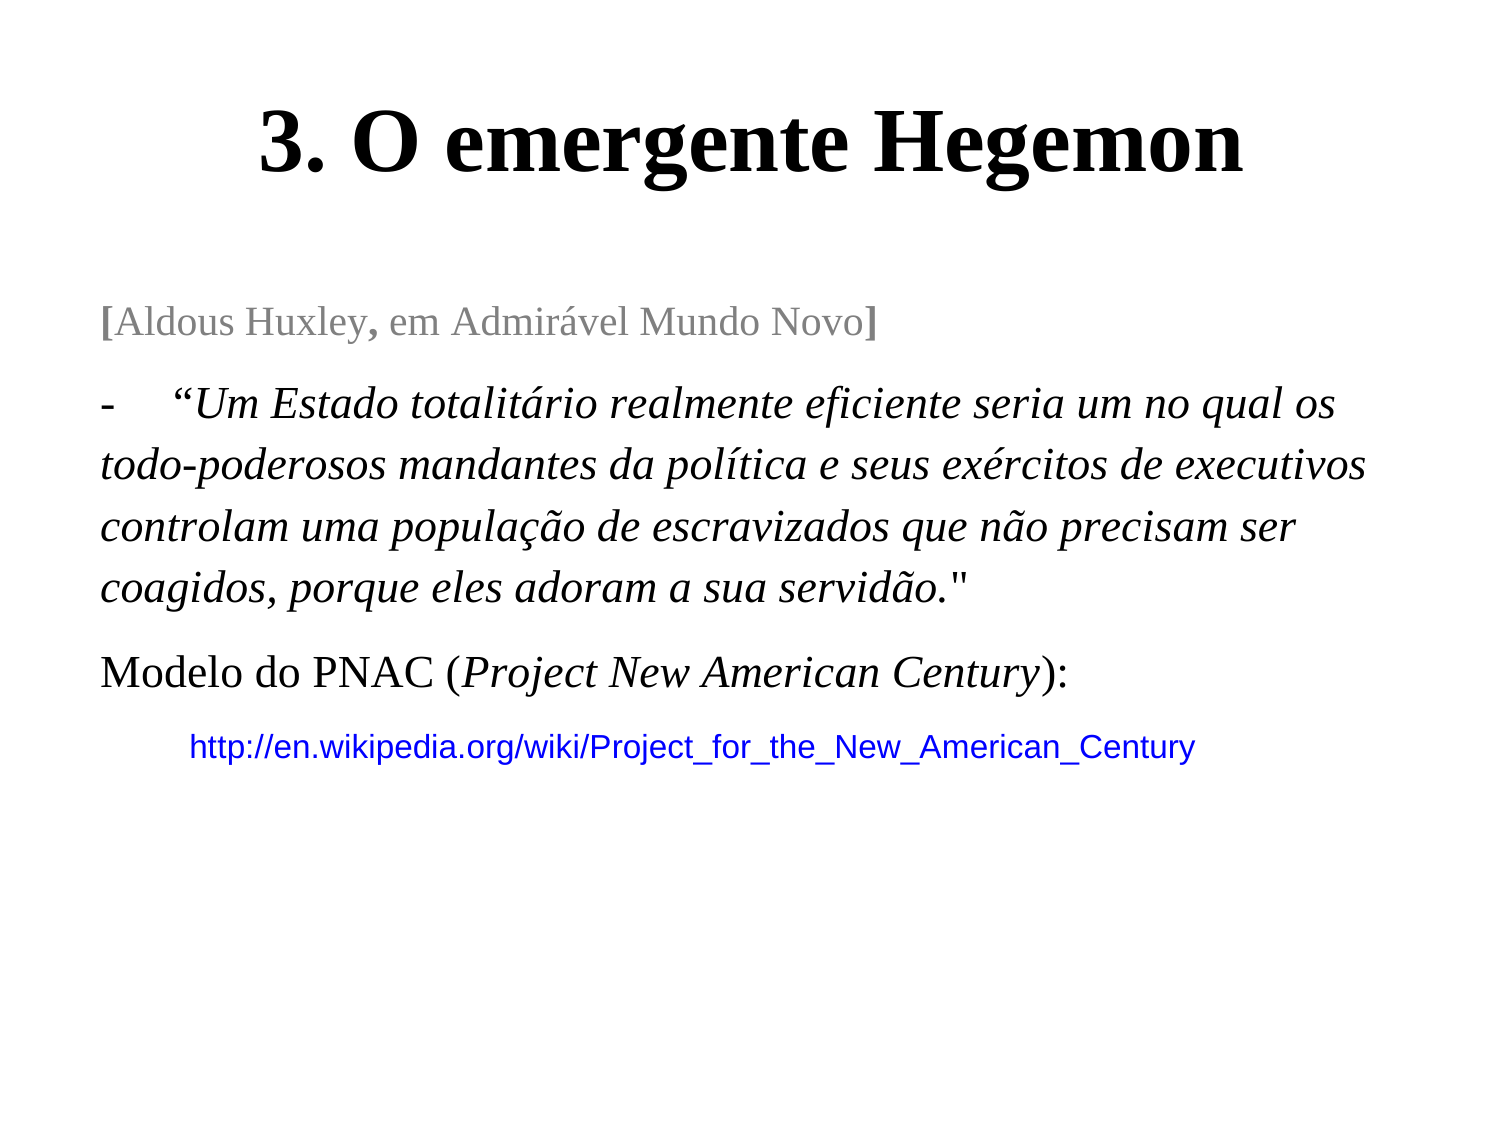

# 3. O emergente Hegemon
[Aldous Huxley, em Admirável Mundo Novo]
- “Um Estado totalitário realmente eficiente seria um no qual os todo-poderosos mandantes da política e seus exércitos de executivos controlam uma população de escravizados que não precisam ser coagidos, porque eles adoram a sua servidão."
Modelo do PNAC (Project New American Century):
	http://en.wikipedia.org/wiki/Project_for_the_New_American_Century